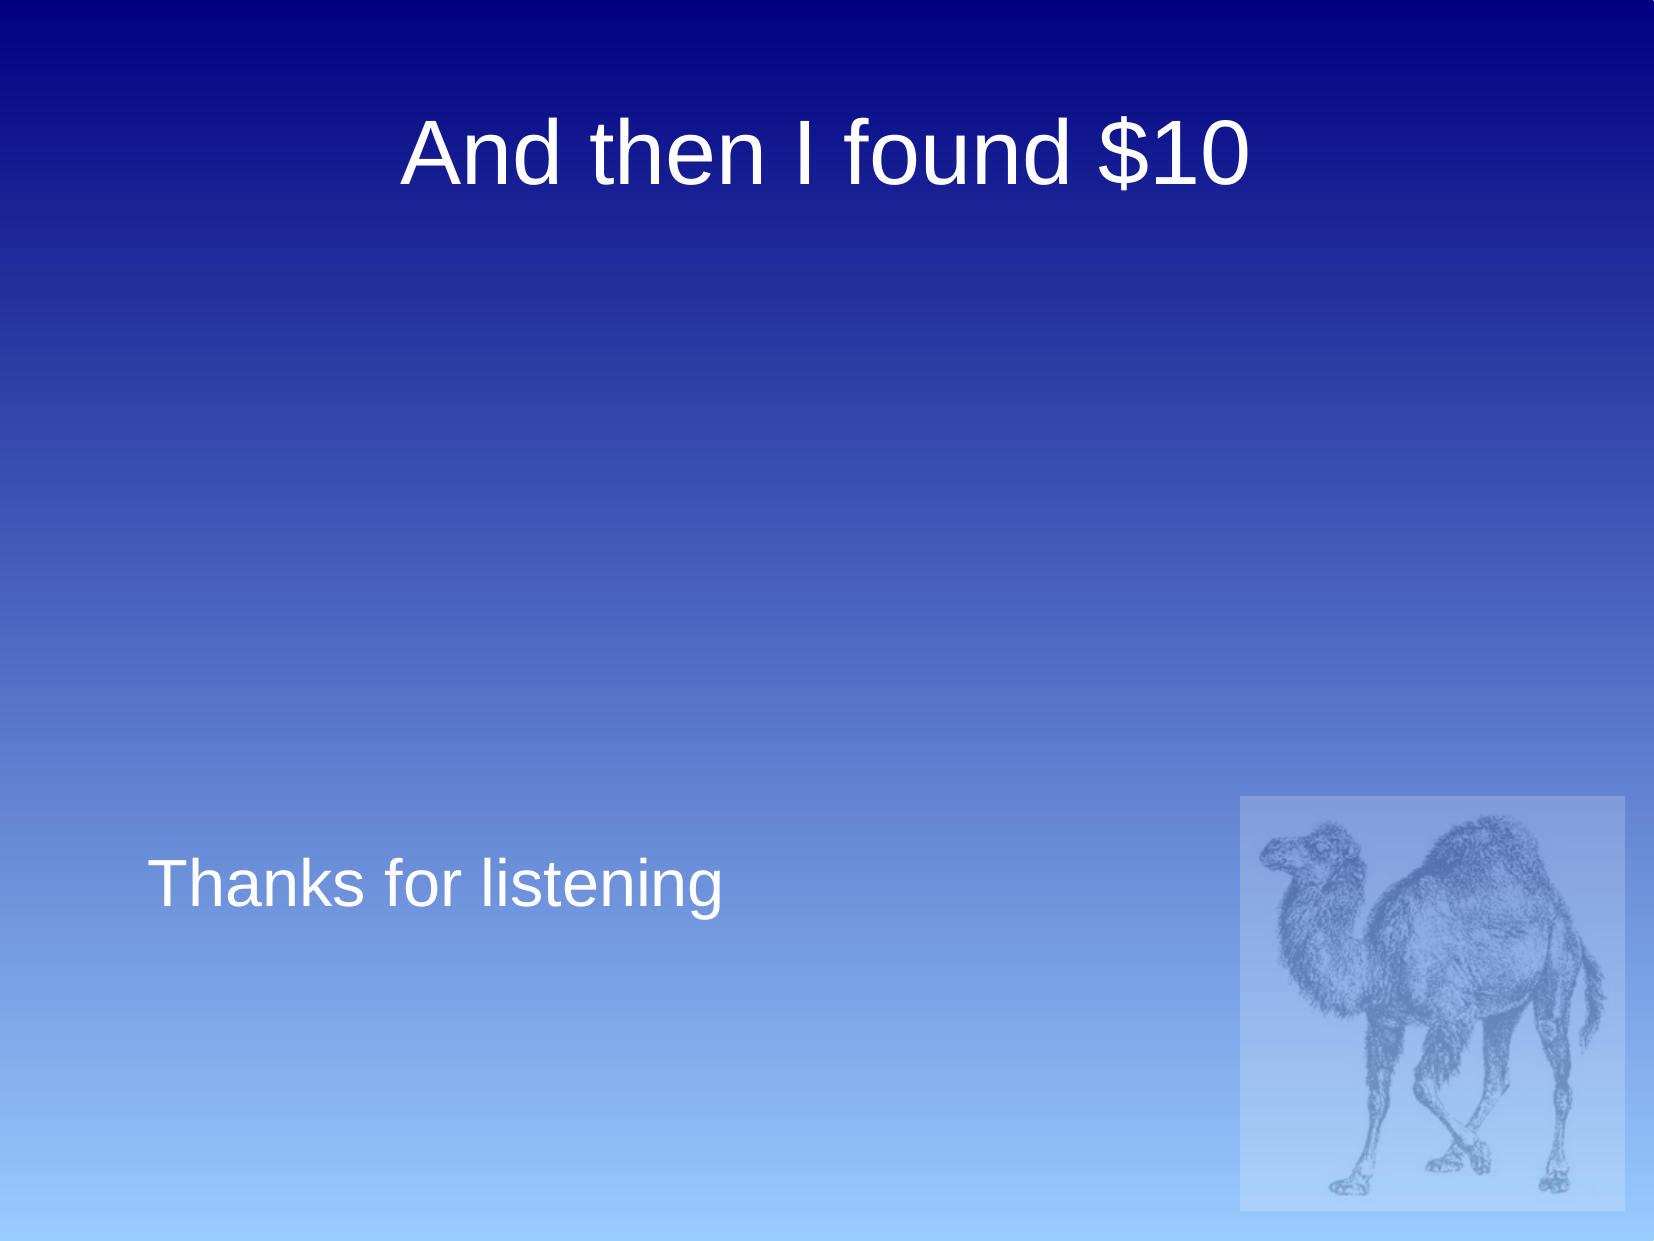

# And then I found $10
Thanks for listening